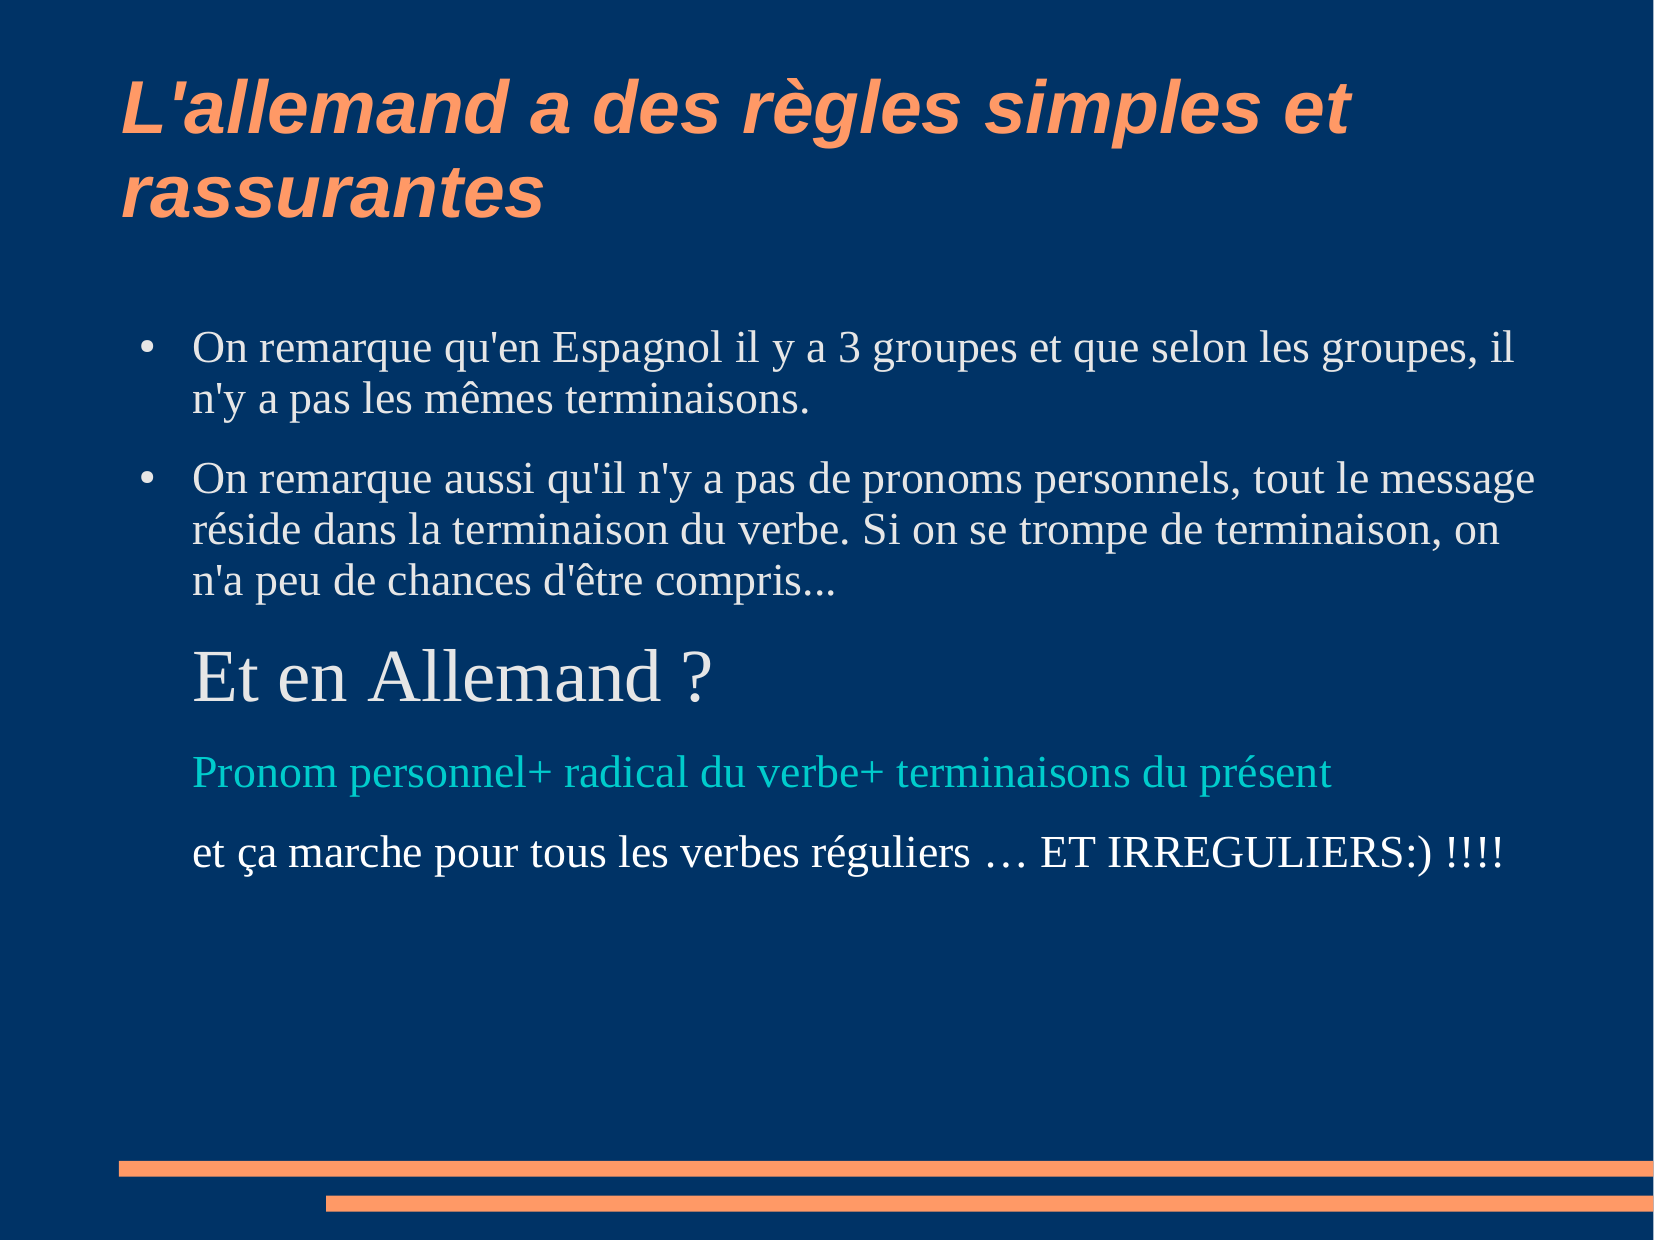

# L'allemand a des règles simples et rassurantes
On remarque qu'en Espagnol il y a 3 groupes et que selon les groupes, il n'y a pas les mêmes terminaisons.
On remarque aussi qu'il n'y a pas de pronoms personnels, tout le message réside dans la terminaison du verbe. Si on se trompe de terminaison, on n'a peu de chances d'être compris...
Et en Allemand ?
Pronom personnel+ radical du verbe+ terminaisons du présent
et ça marche pour tous les verbes réguliers … ET IRREGULIERS:) !!!!